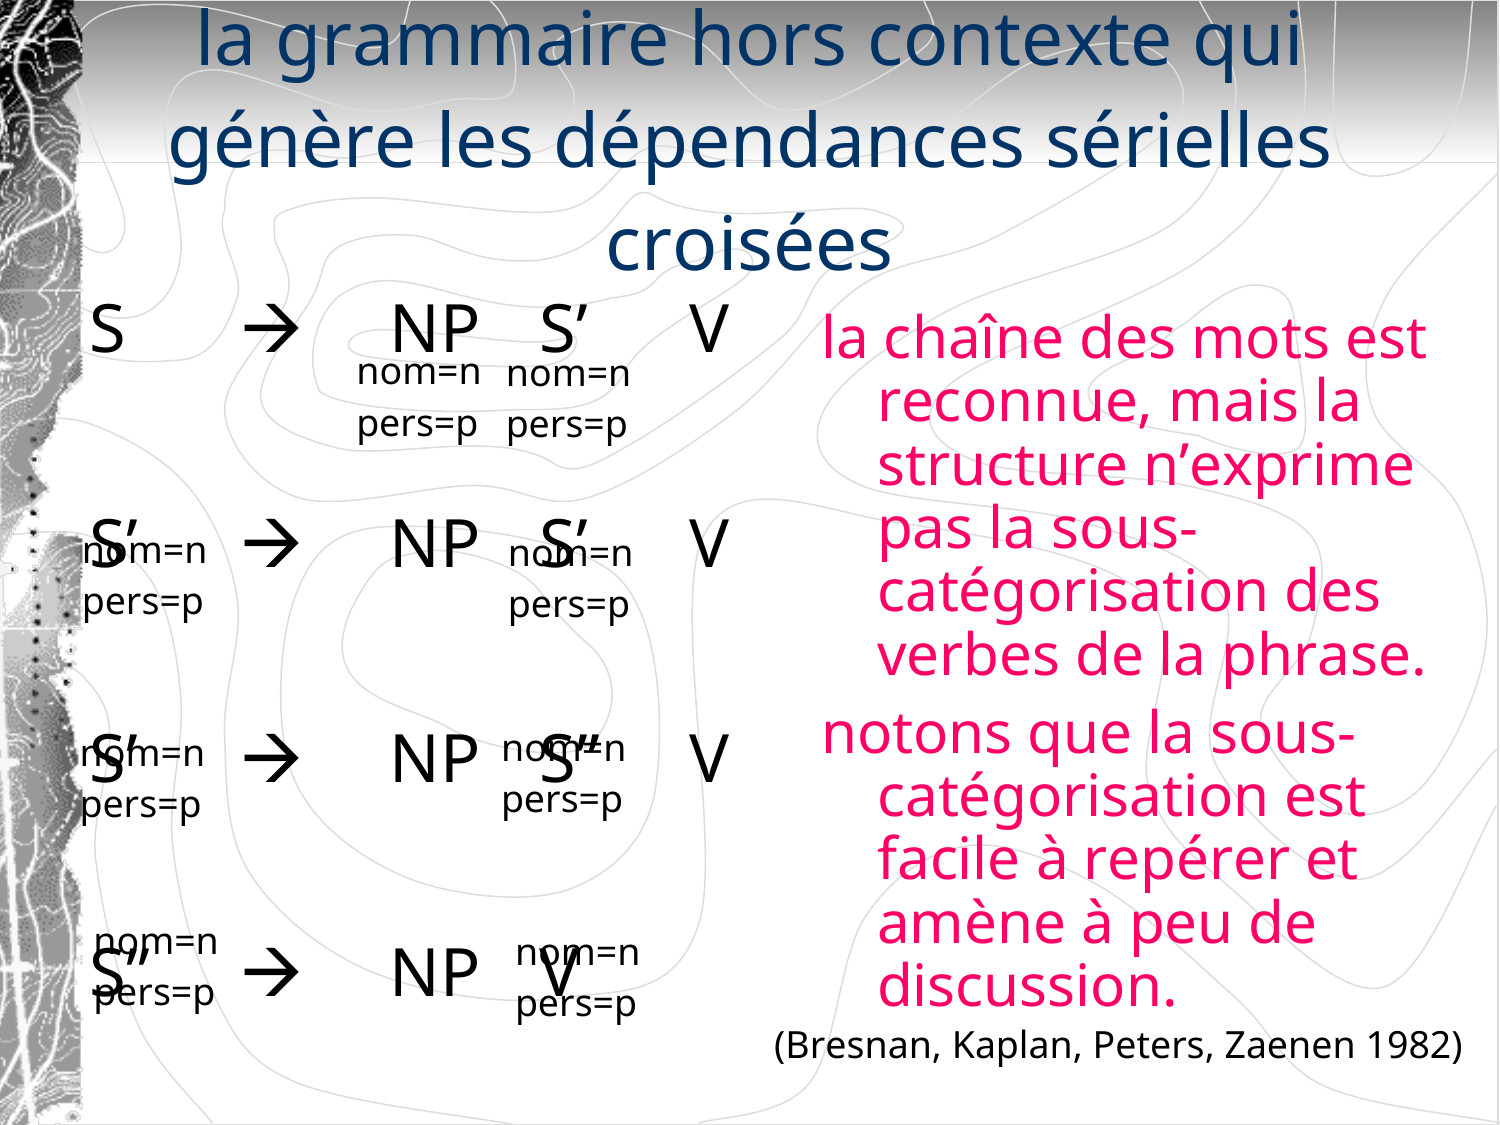

# la grammaire hors contexte qui génère les dépendances sérielles croisées
S			NP 	S’	V
S’		 	NP	S’	V
S’			NP	S’’	V
S’’		NP	V
la chaîne des mots est reconnue, mais la structure n’exprime pas la sous-catégorisation des verbes de la phrase.
notons que la sous-catégorisation est facile à repérer et amène à peu de discussion.
nom=n
pers=p
nom=n
pers=p
nom=n
pers=p
nom=n
pers=p
nom=n
pers=p
nom=n
pers=p
nom=n
pers=p
nom=n
pers=p
(Bresnan, Kaplan, Peters, Zaenen 1982)